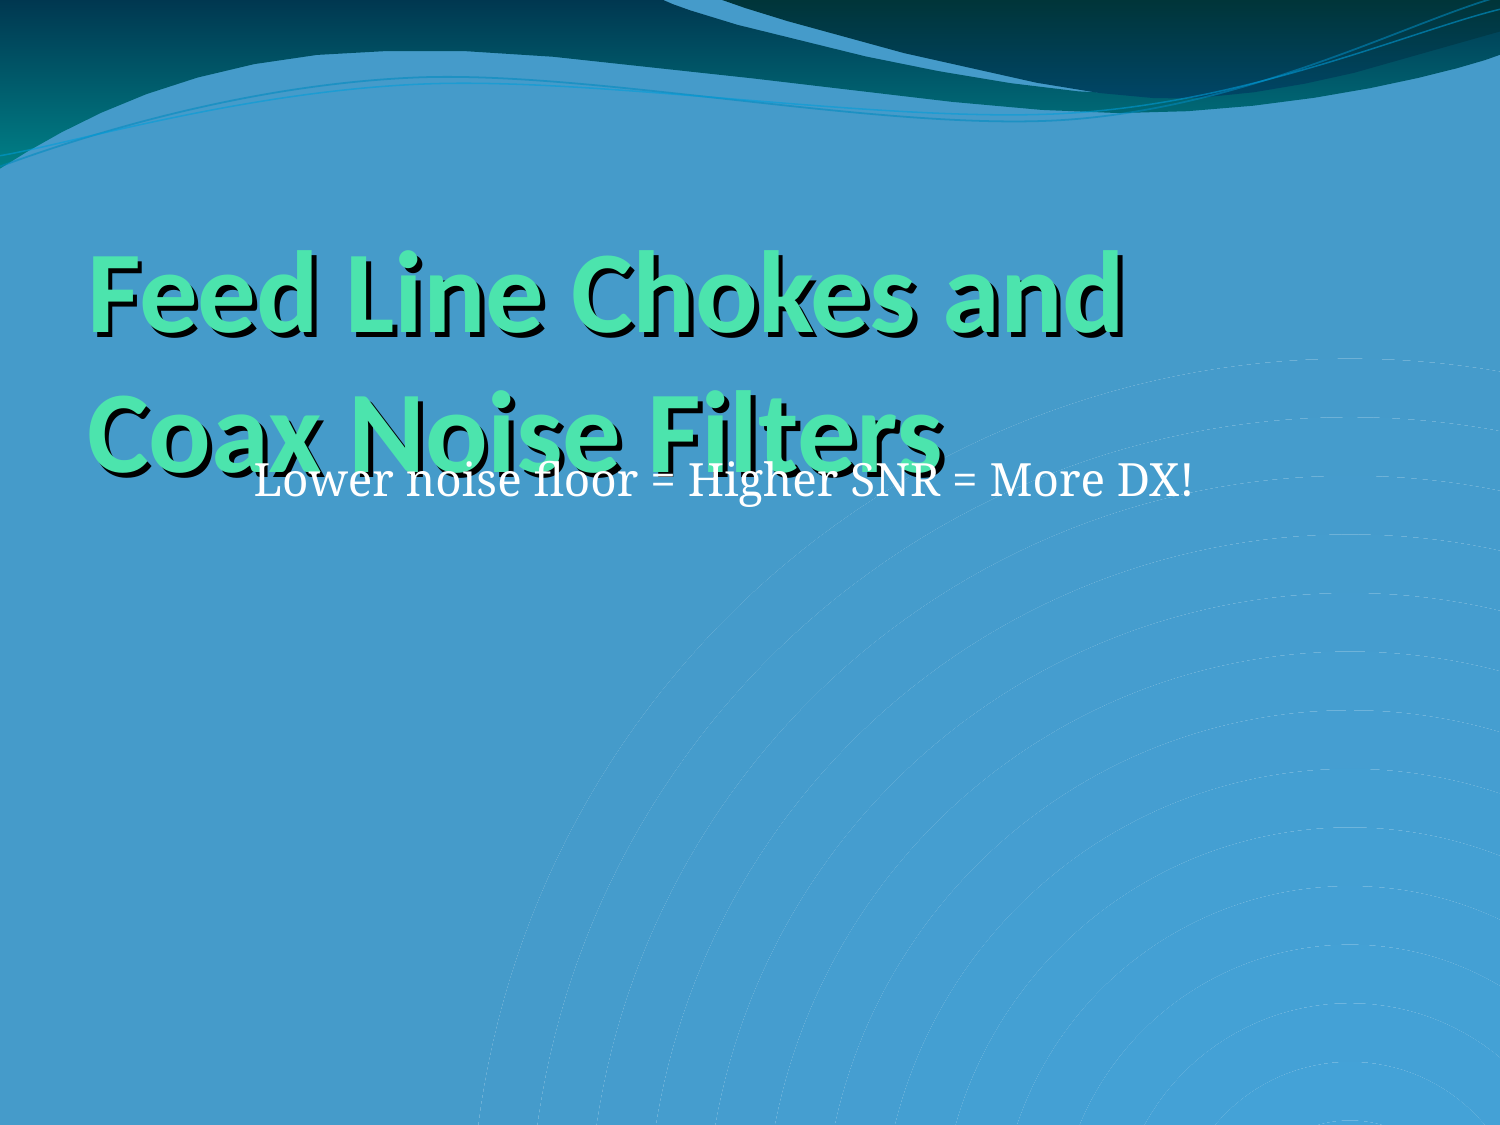

# Feed Line Chokes and Coax Noise Filters
Lower noise floor = Higher SNR = More DX!